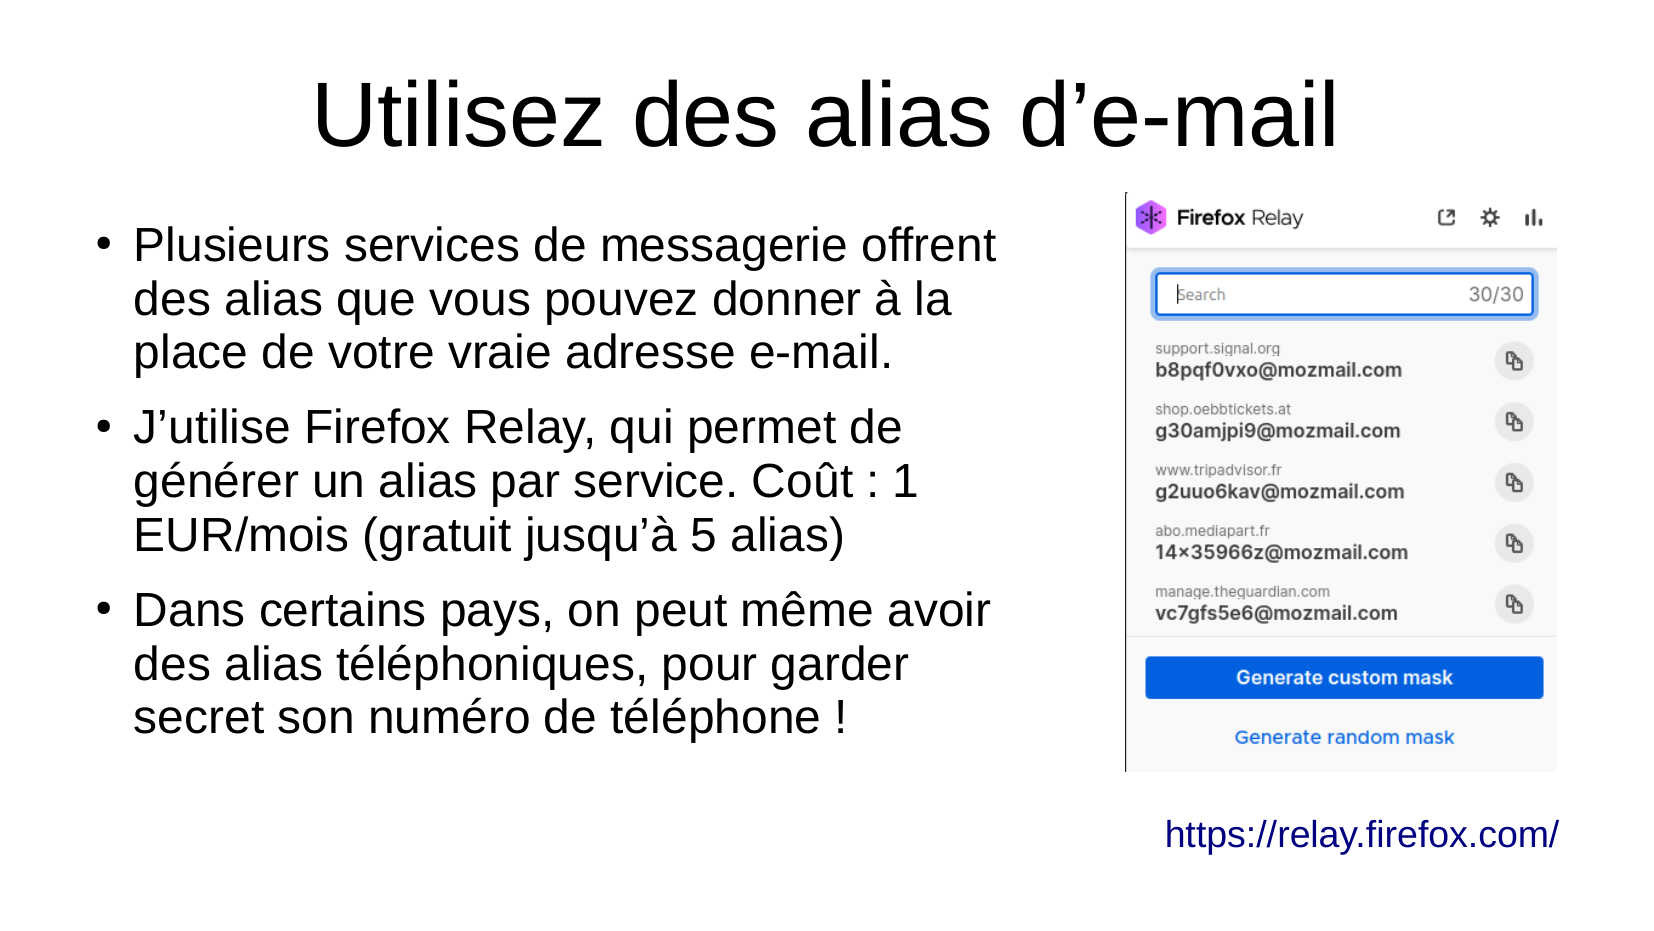

# Utilisez des alias d’e-mail
Plusieurs services de messagerie offrent des alias que vous pouvez donner à la place de votre vraie adresse e-mail.
J’utilise Firefox Relay, qui permet de générer un alias par service. Coût : 1 EUR/mois (gratuit jusqu’à 5 alias)
Dans certains pays, on peut même avoir des alias téléphoniques, pour garder secret son numéro de téléphone !
https://relay.firefox.com/